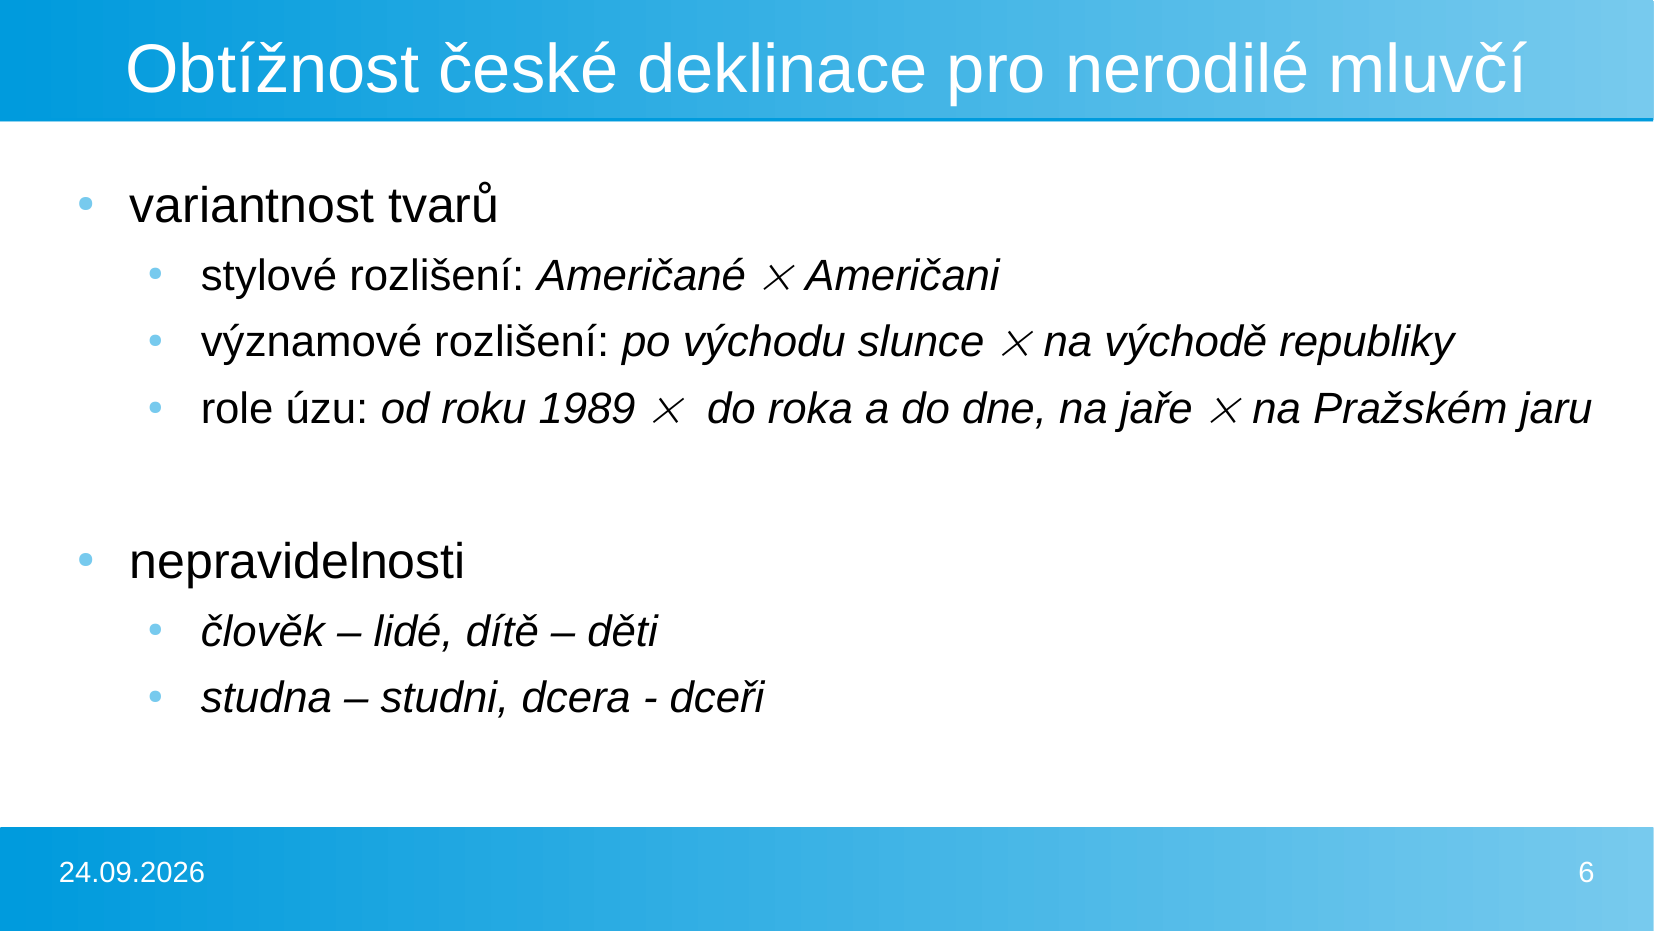

# Obtížnost české deklinace pro nerodilé mluvčí
variantnost tvarů
stylové rozlišení: Američané  Američani
významové rozlišení: po východu slunce  na východě republiky
role úzu: od roku 1989  do roka a do dne, na jaře  na Pražském jaru
nepravidelnosti
člověk – lidé, dítě – děti
studna – studni, dcera - dceři
6